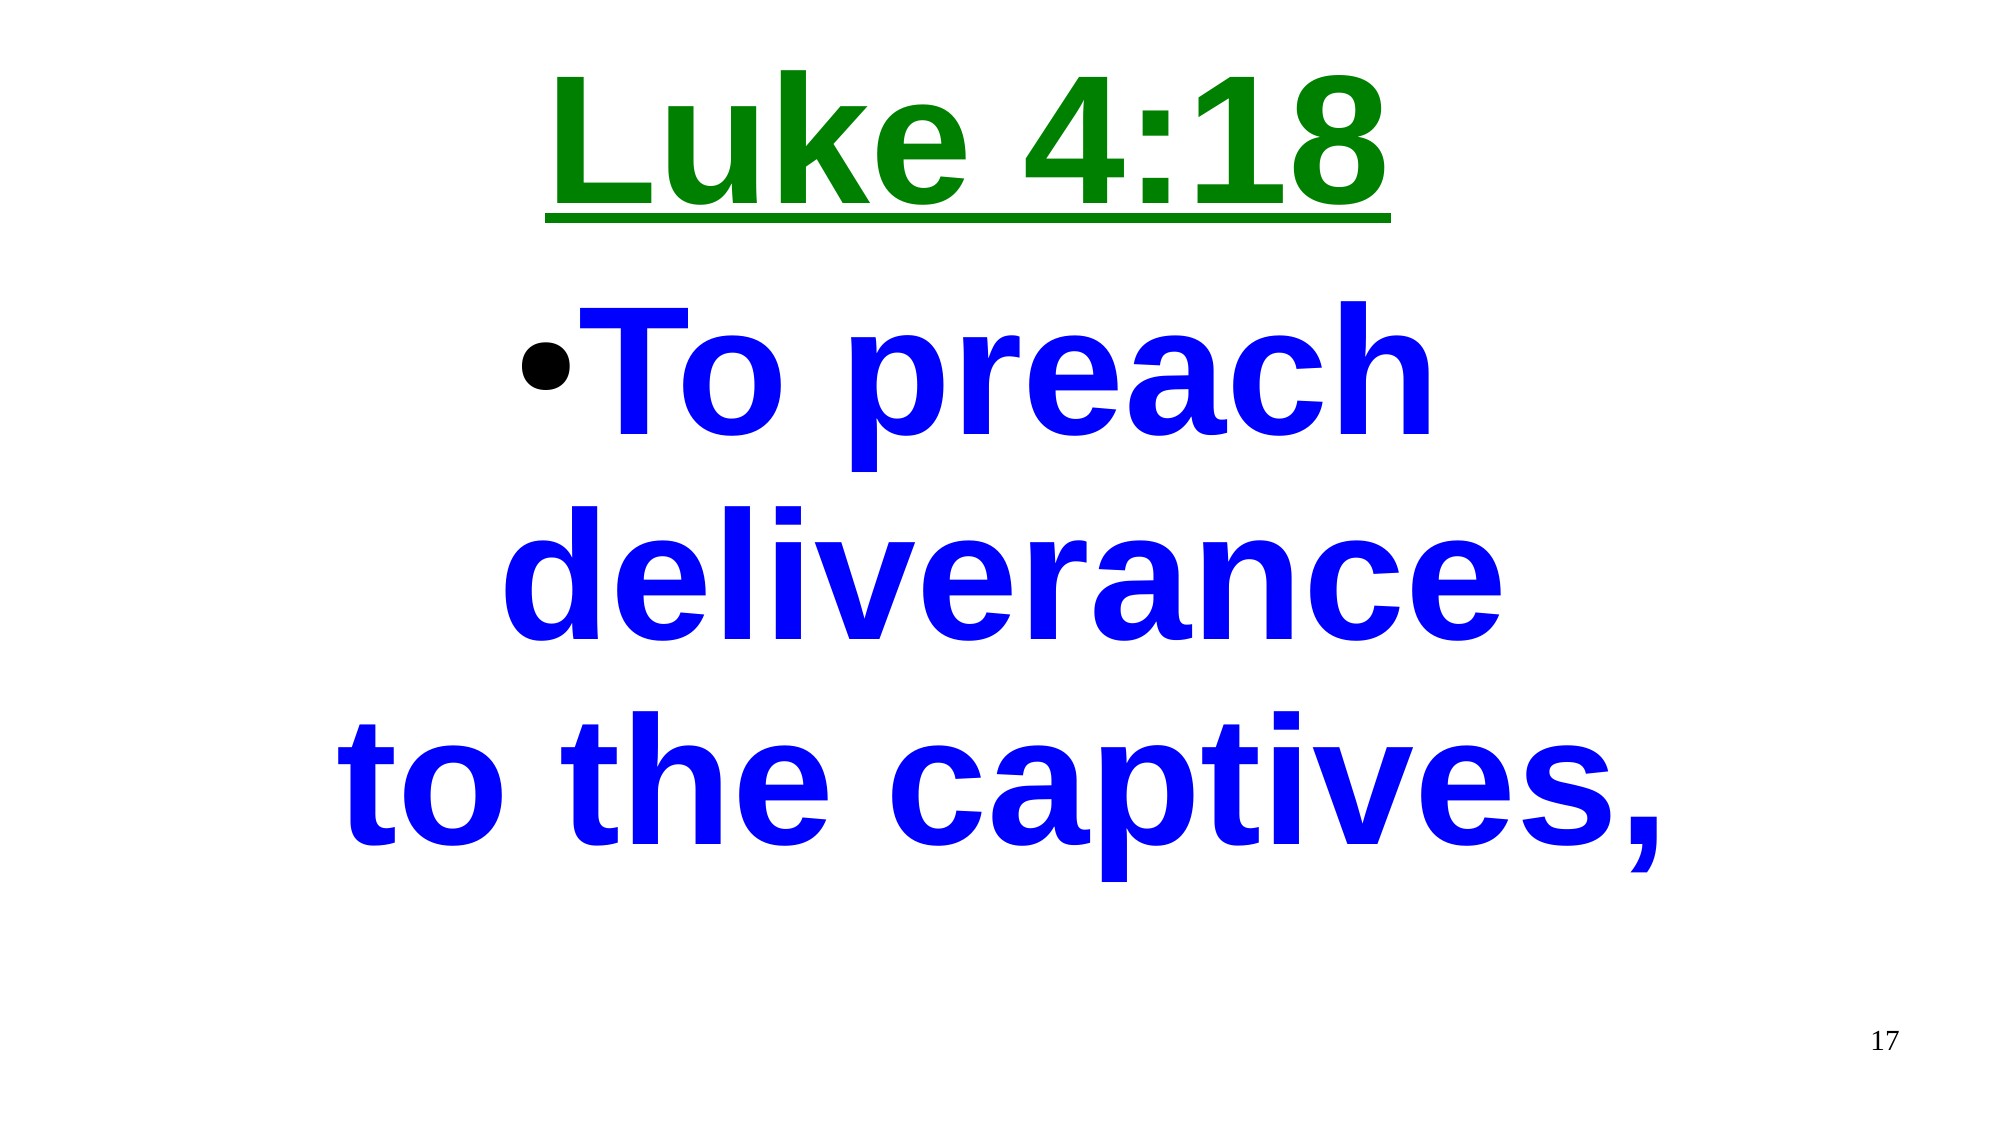

# Luke 4:18
To preach
deliverance
to the captives,
17